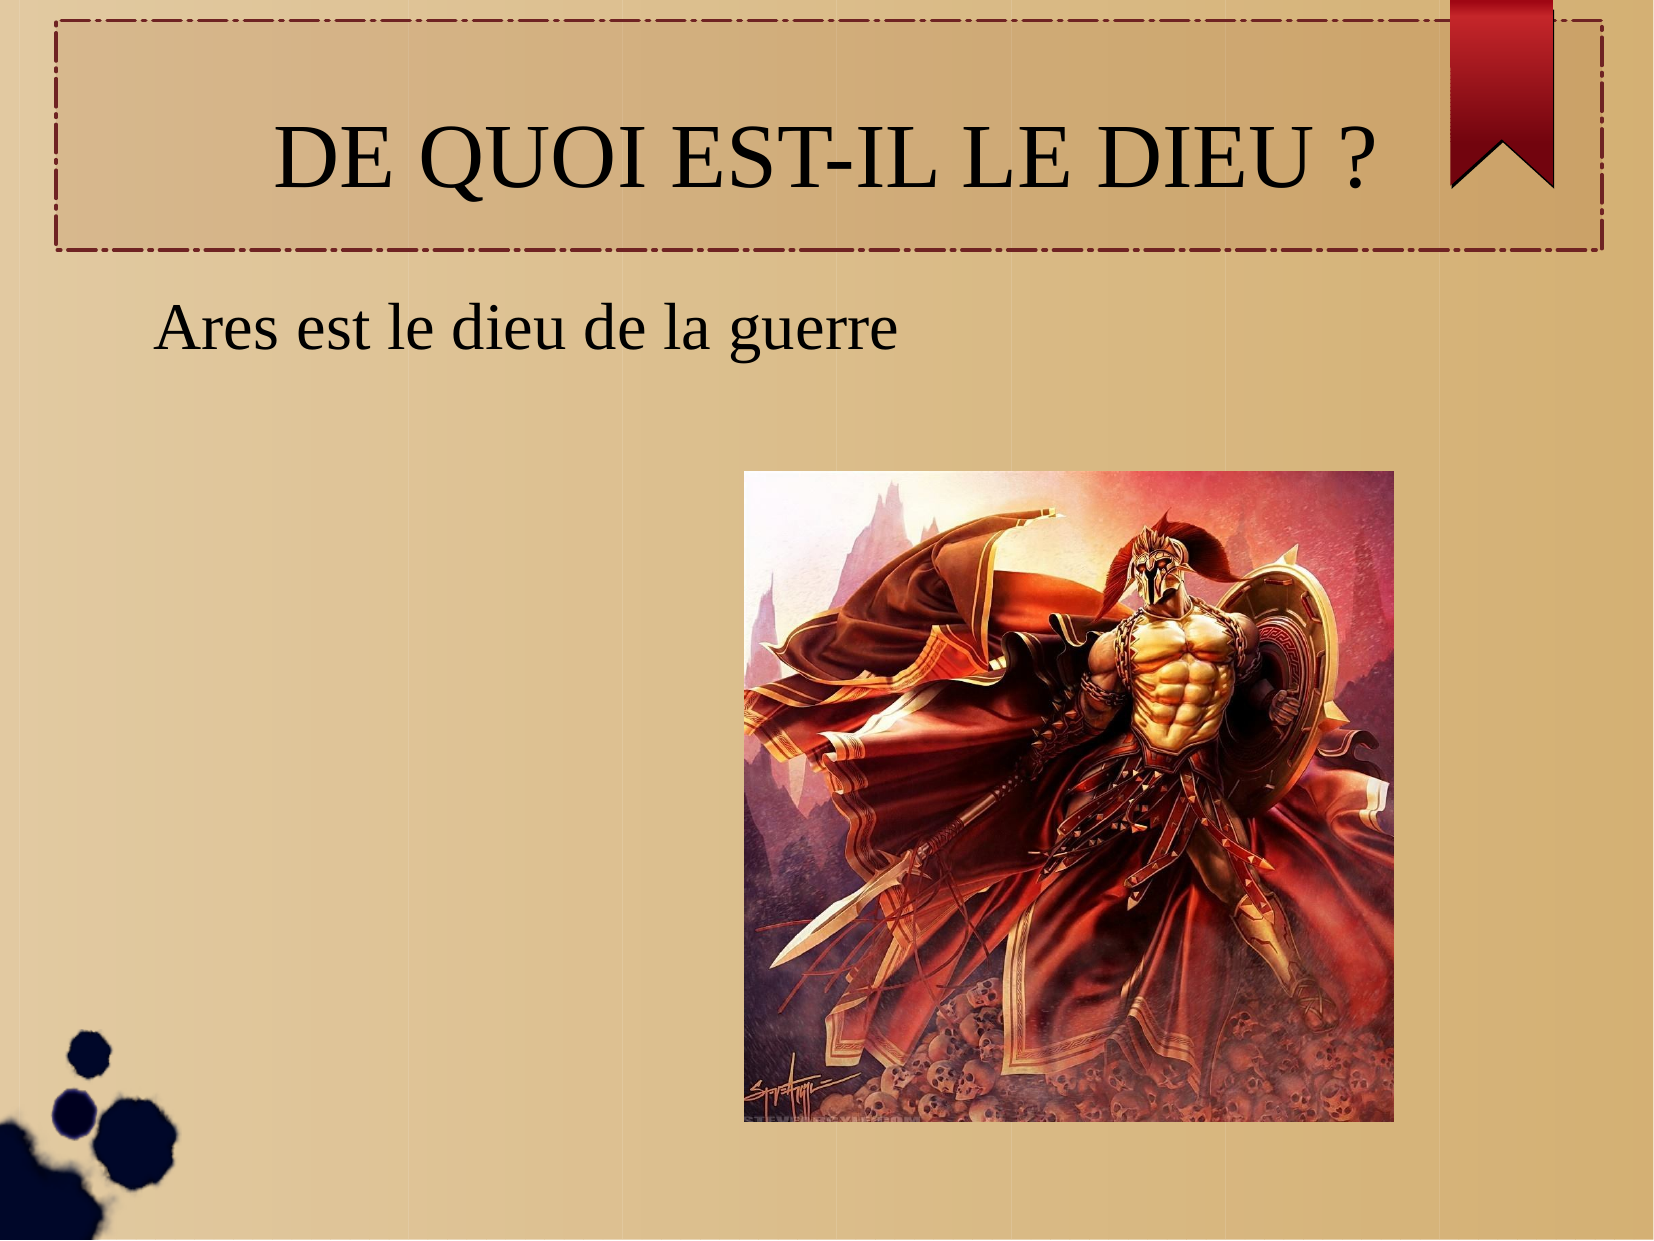

# DE QUOI EST-IL LE DIEU ?
Ares est le dieu de la guerre